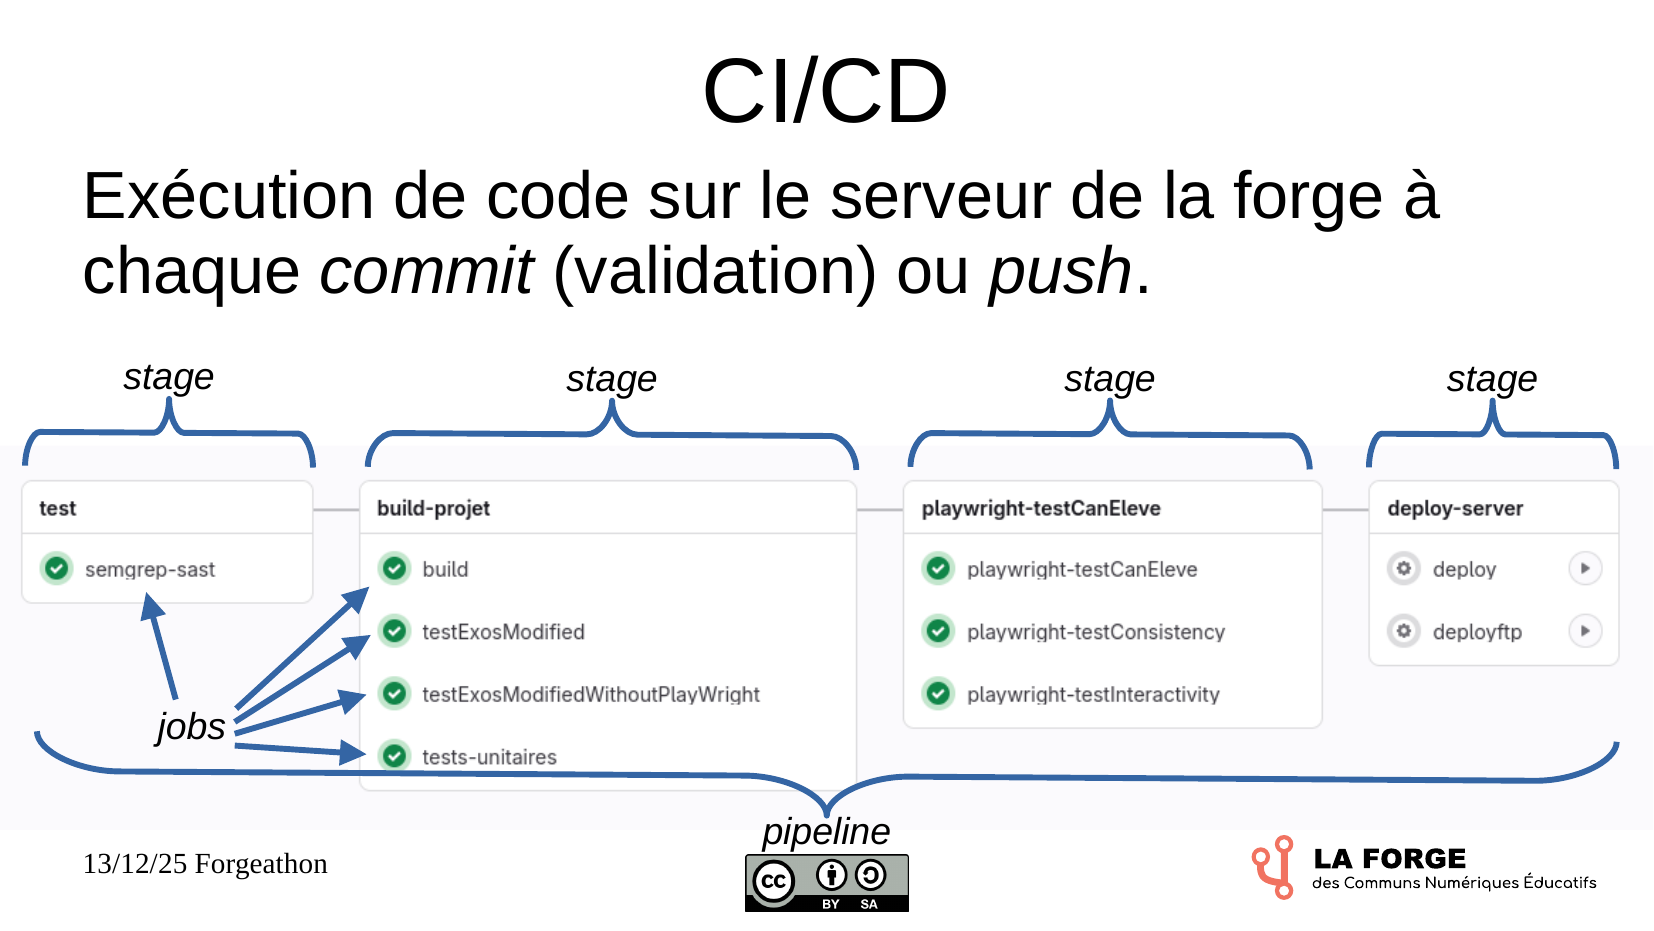

# CI/CD
Exécution de code sur le serveur de la forge à chaque commit (validation) ou push.
stage
stage
stage
stage
jobs
pipeline